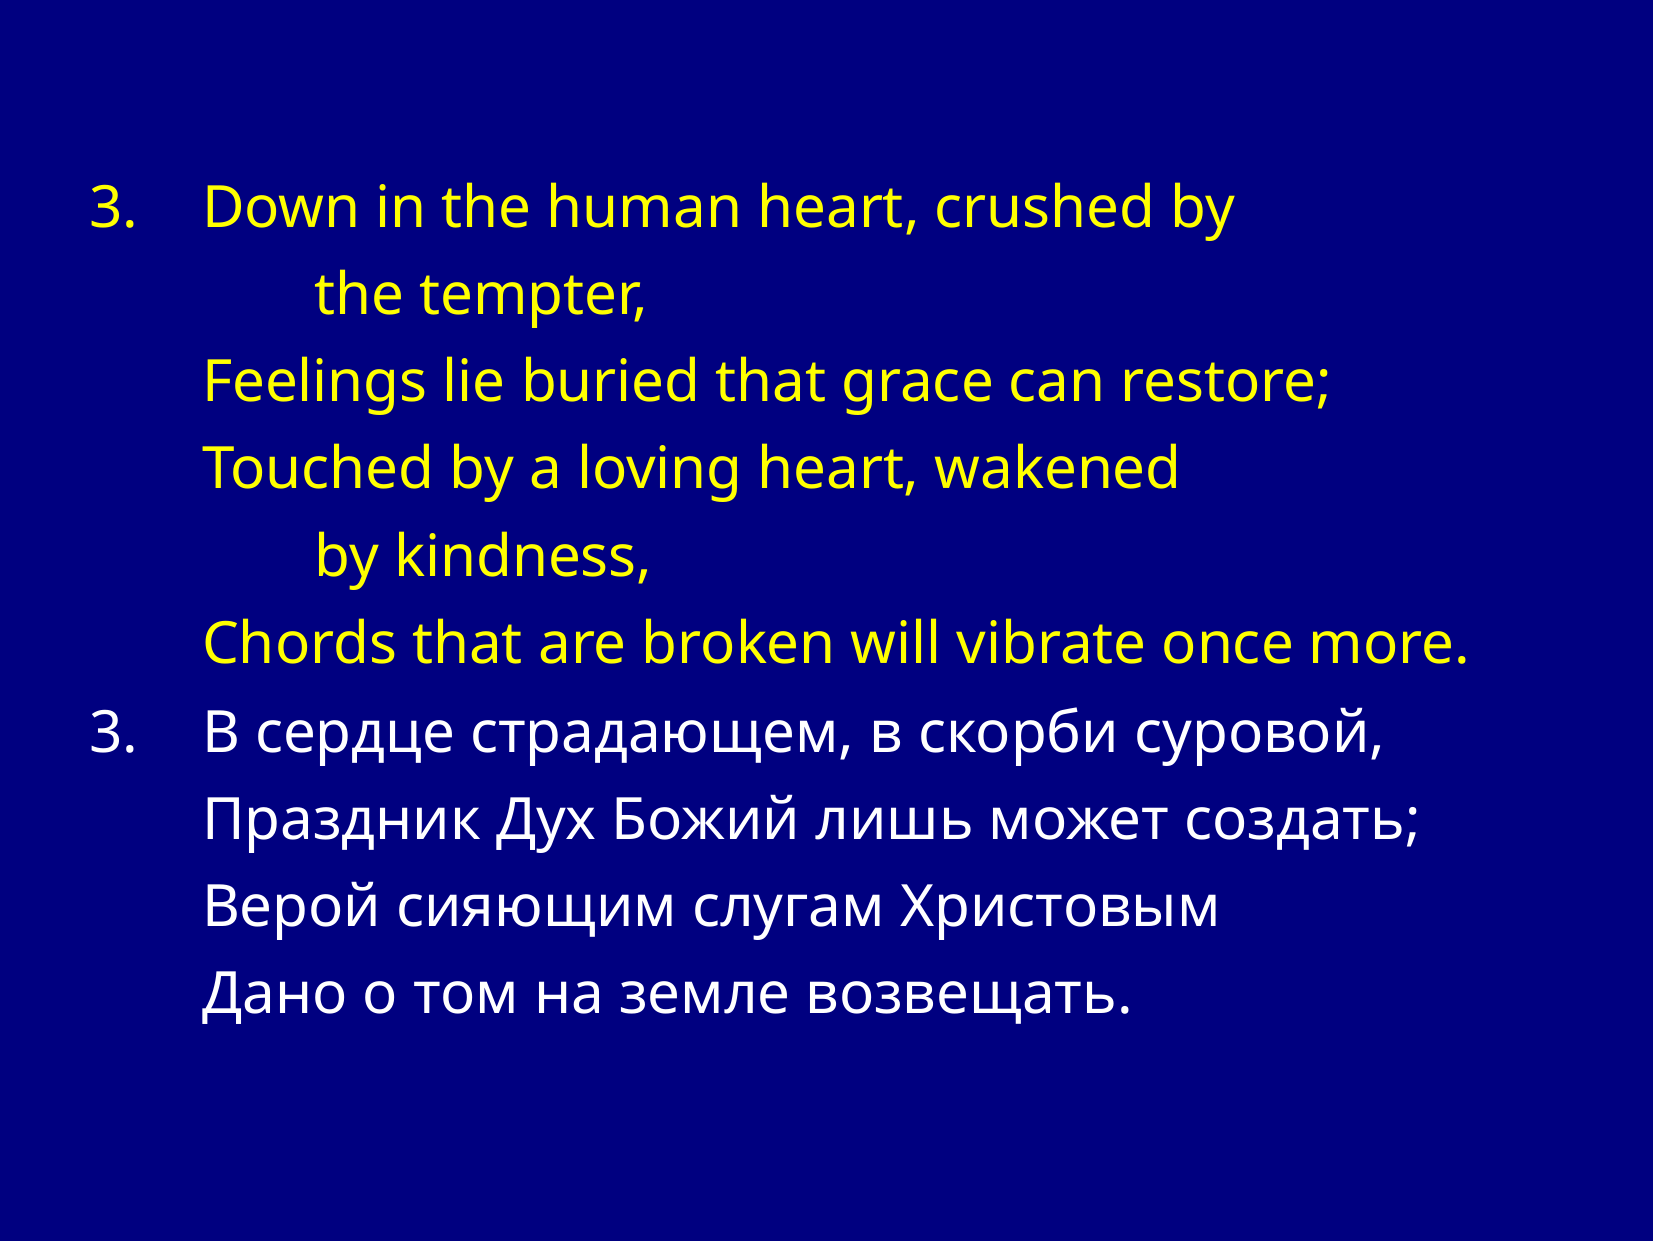

3.	Down in the human heart, crushed by
		the tempter,
	Feelings lie buried that grace can restore;
	Touched by a loving heart, wakened
		by kindness,
	Chords that are broken will vibrate once more.
3.	В сердце страдающем, в скорби суровой,
	Праздник Дух Божий лишь может создать;
	Верой сияющим слугам Христовым
	Дано о том на земле возвещать.